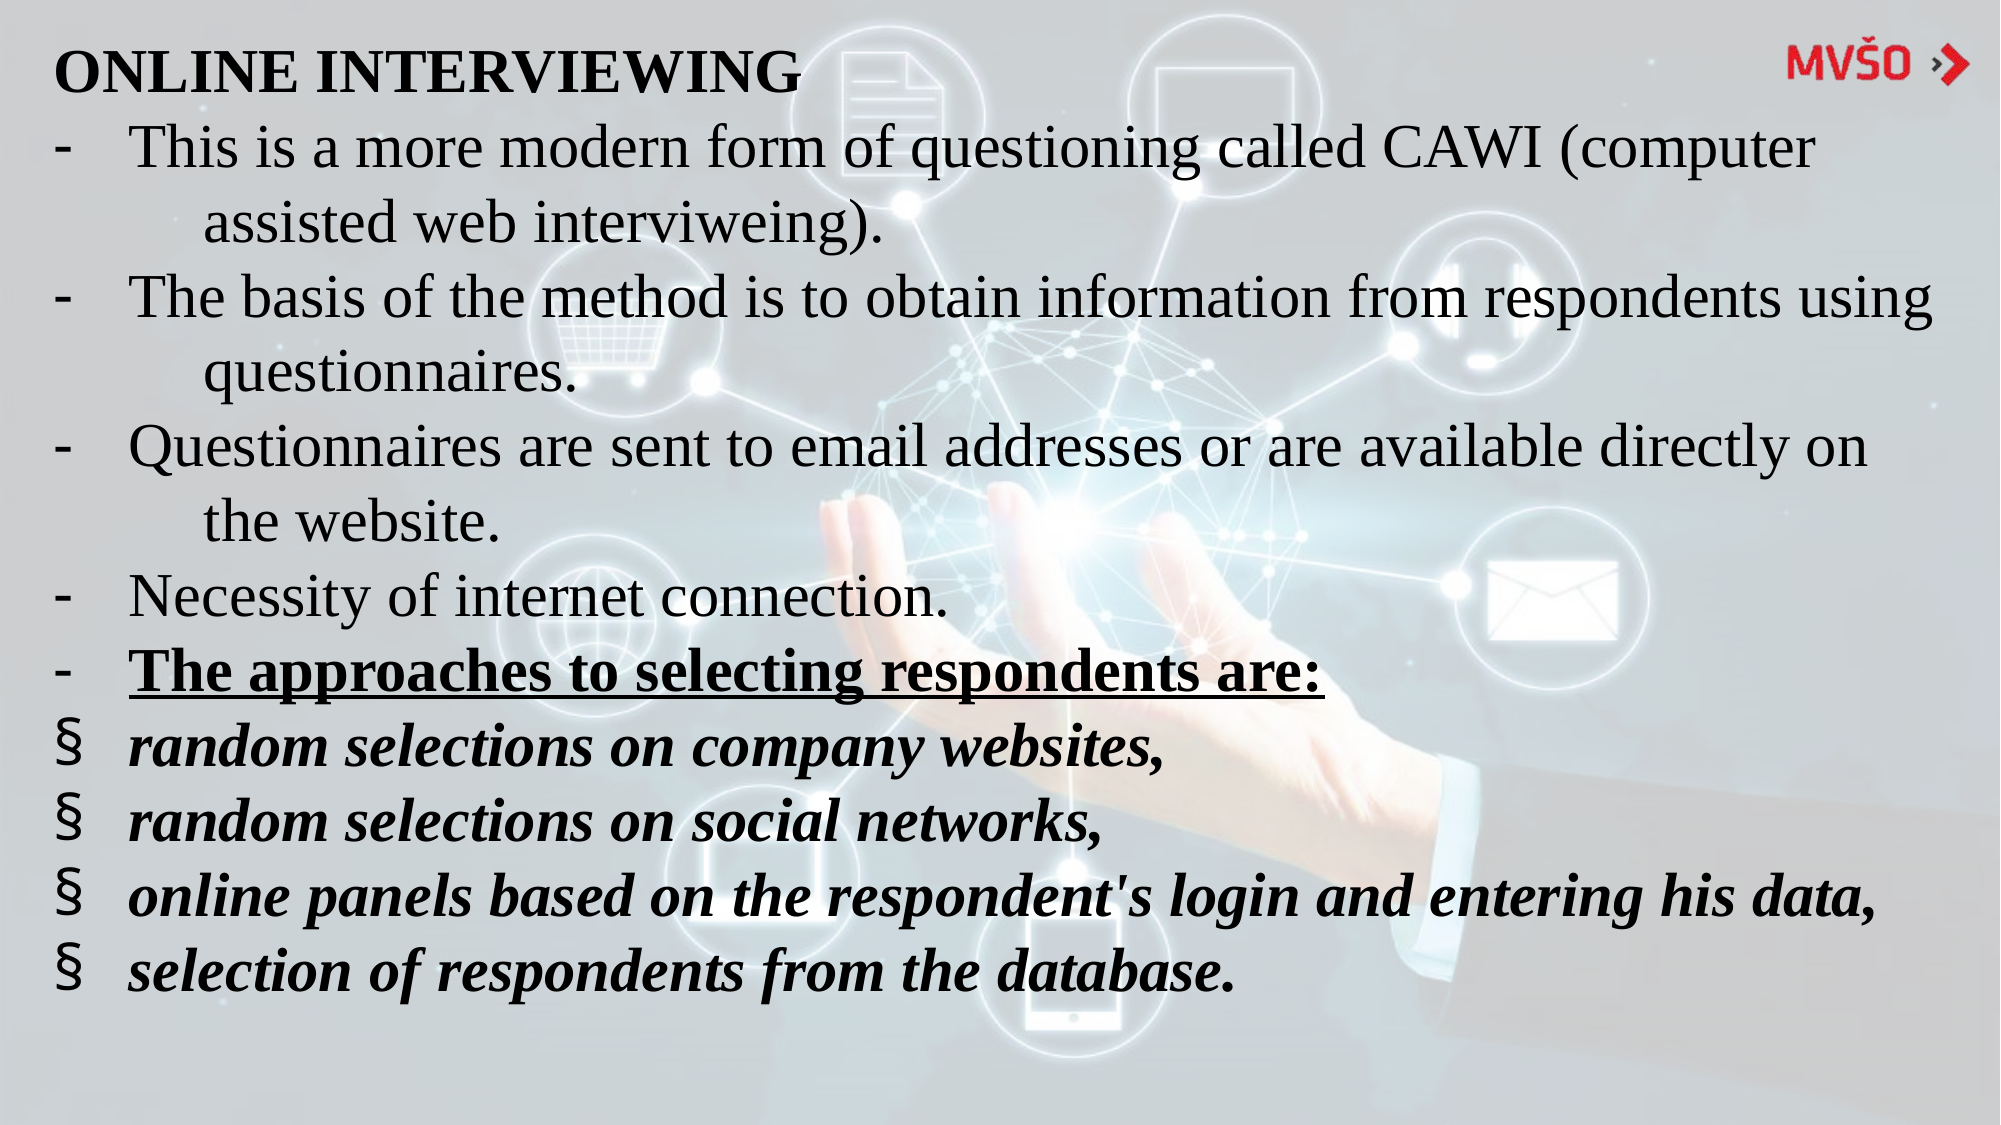

ONLINE INTERVIEWING
This is a more modern form of questioning called CAWI (computer assisted web interviweing).
The basis of the method is to obtain information from respondents using questionnaires.
Questionnaires are sent to email addresses or are available directly on the website.
Necessity of internet connection.
The approaches to selecting respondents are:
random selections on company websites,
random selections on social networks,
online panels based on the respondent's login and entering his data,
selection of respondents from the database.